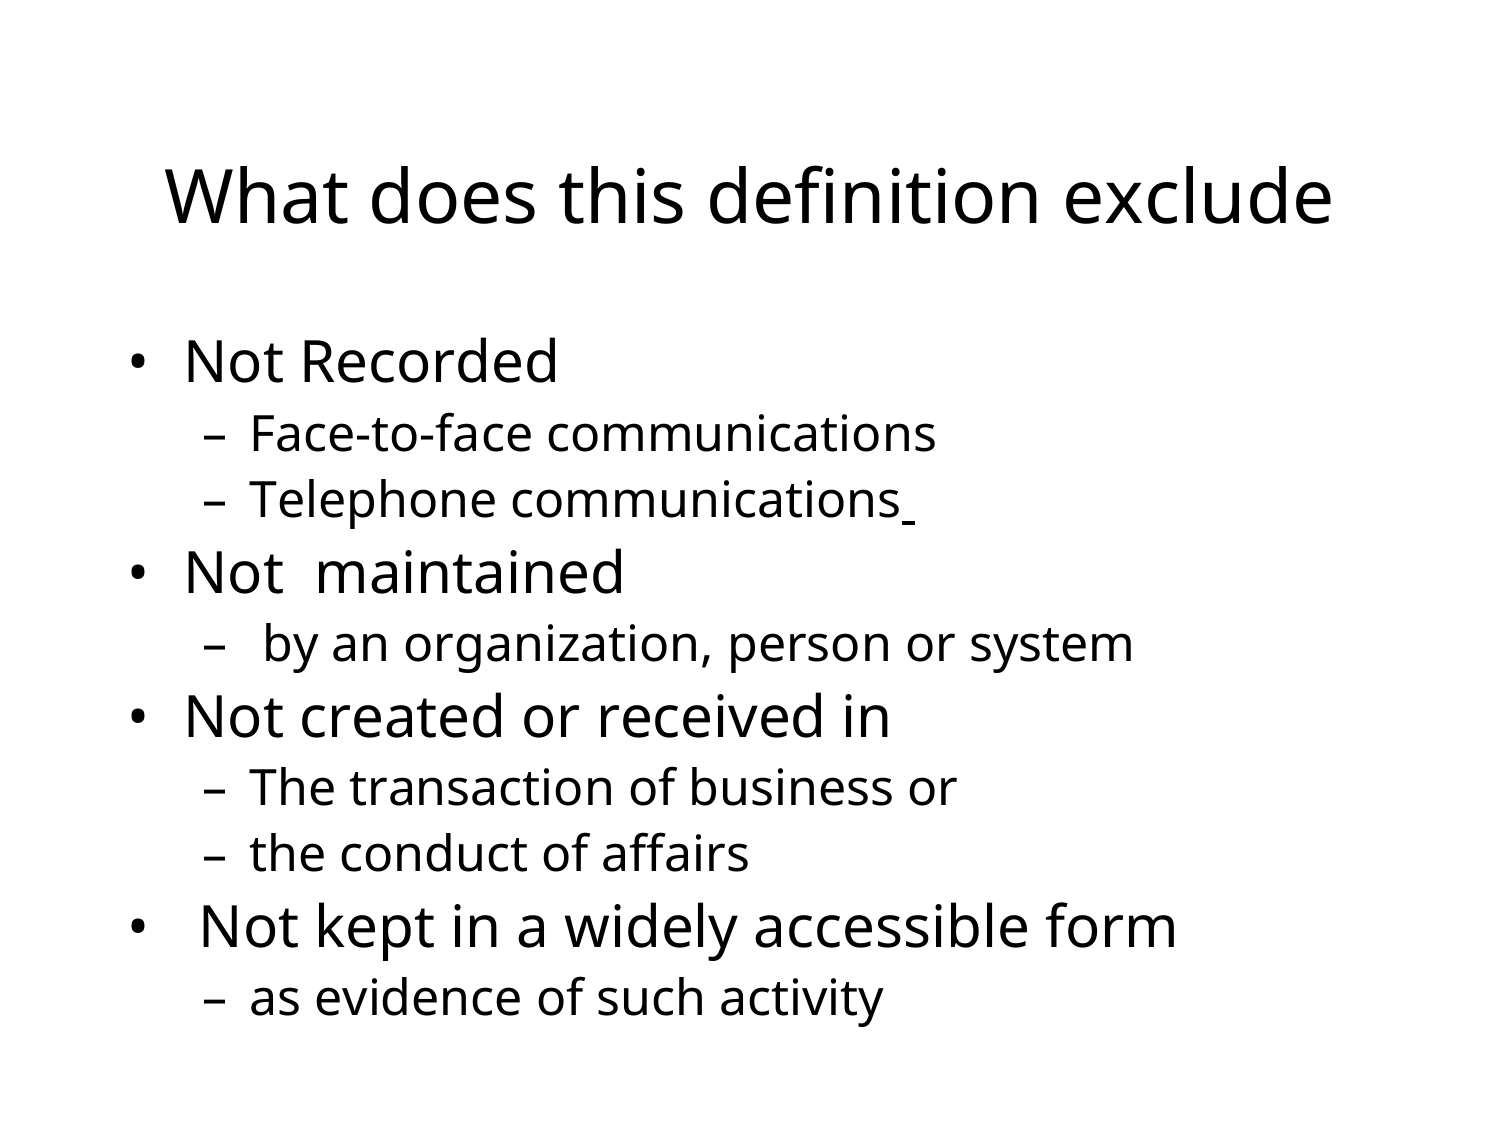

# What does this definition exclude
Not Recorded
Face-to-face communications
Telephone communications
Not maintained
 by an organization, person or system
Not created or received in
The transaction of business or
the conduct of affairs
 Not kept in a widely accessible form
as evidence of such activity